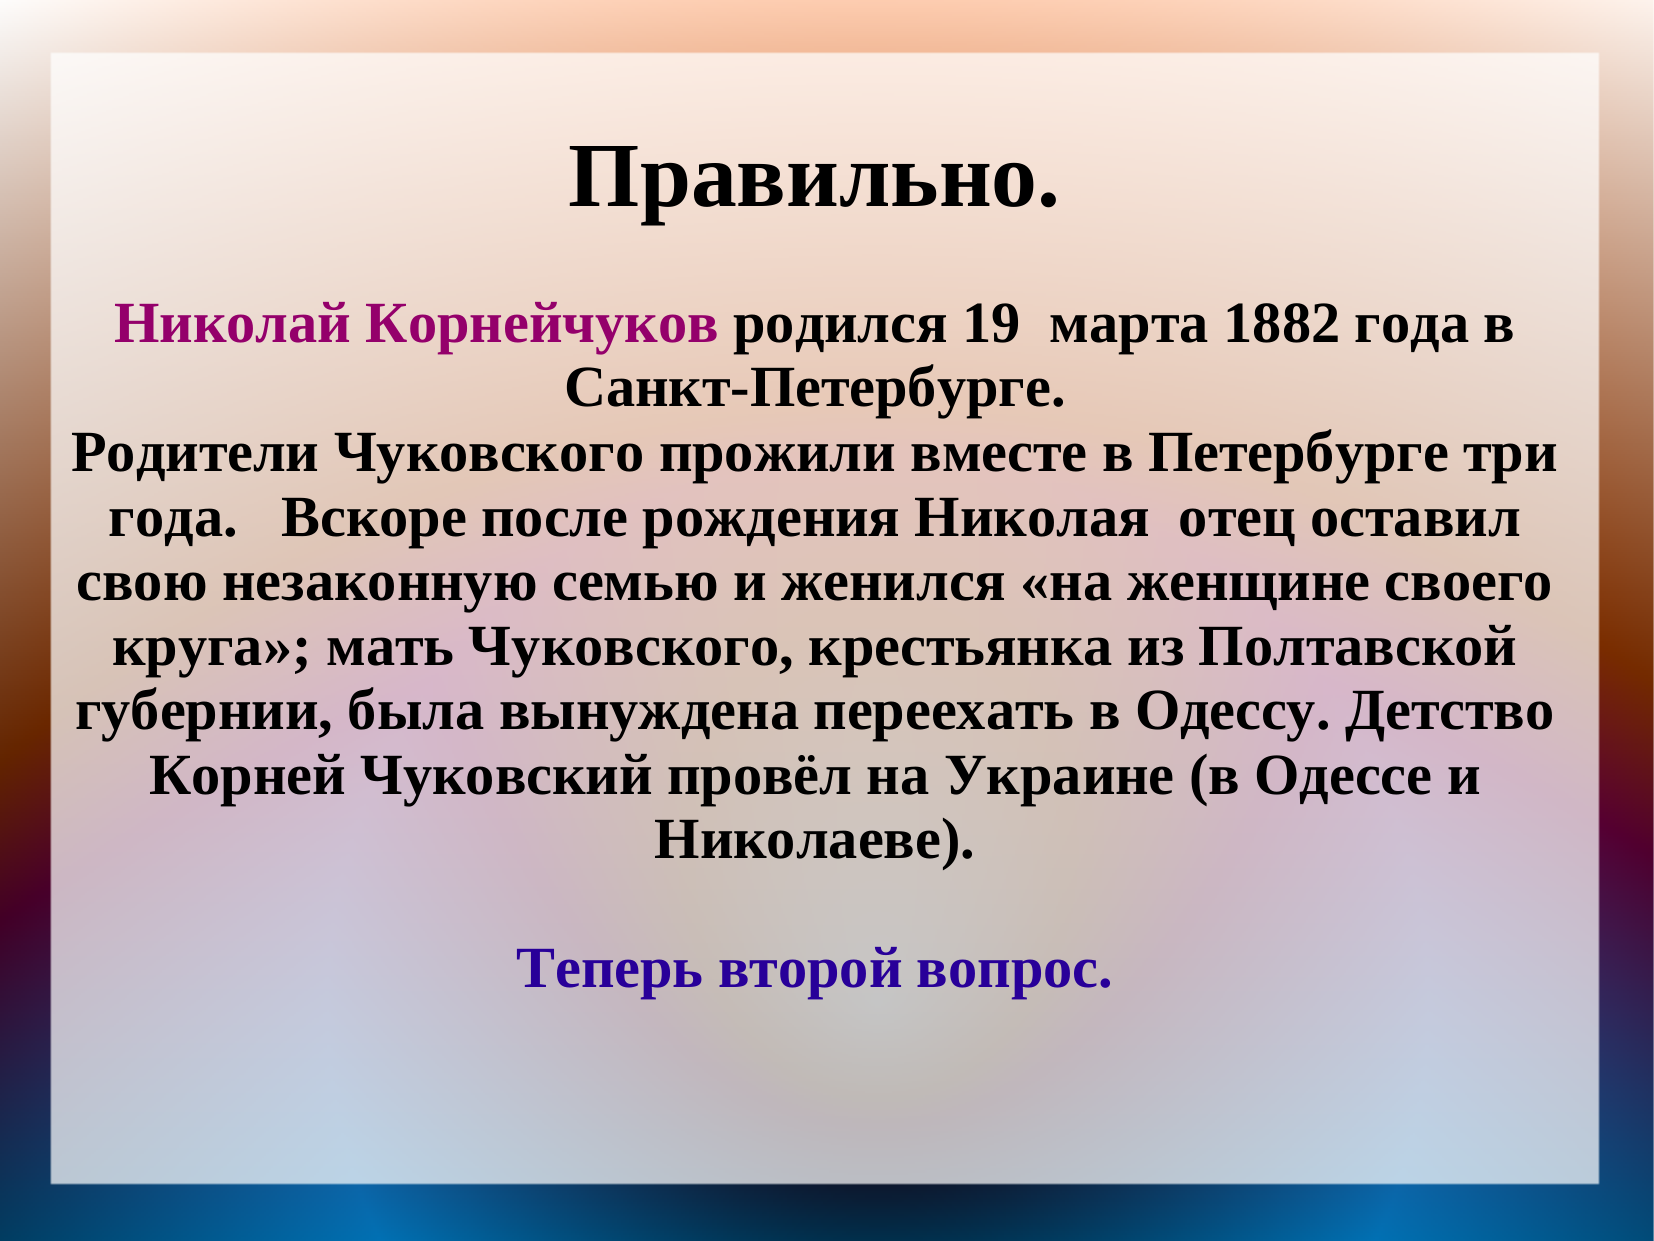

# Правильно.
Николай Корнейчуков родился 19 марта 1882 года в Санкт-Петербурге.
Родители Чуковского прожили вместе в Петербурге три года. Вскоре после рождения Николая отец оставил свою незаконную семью и женился «на женщине своего круга»; мать Чуковского, крестьянка из Полтавской губернии, была вынуждена переехать в Одессу. Детство Корней Чуковский провёл на Украине (в Одессе и Николаеве).
Теперь второй вопрос.